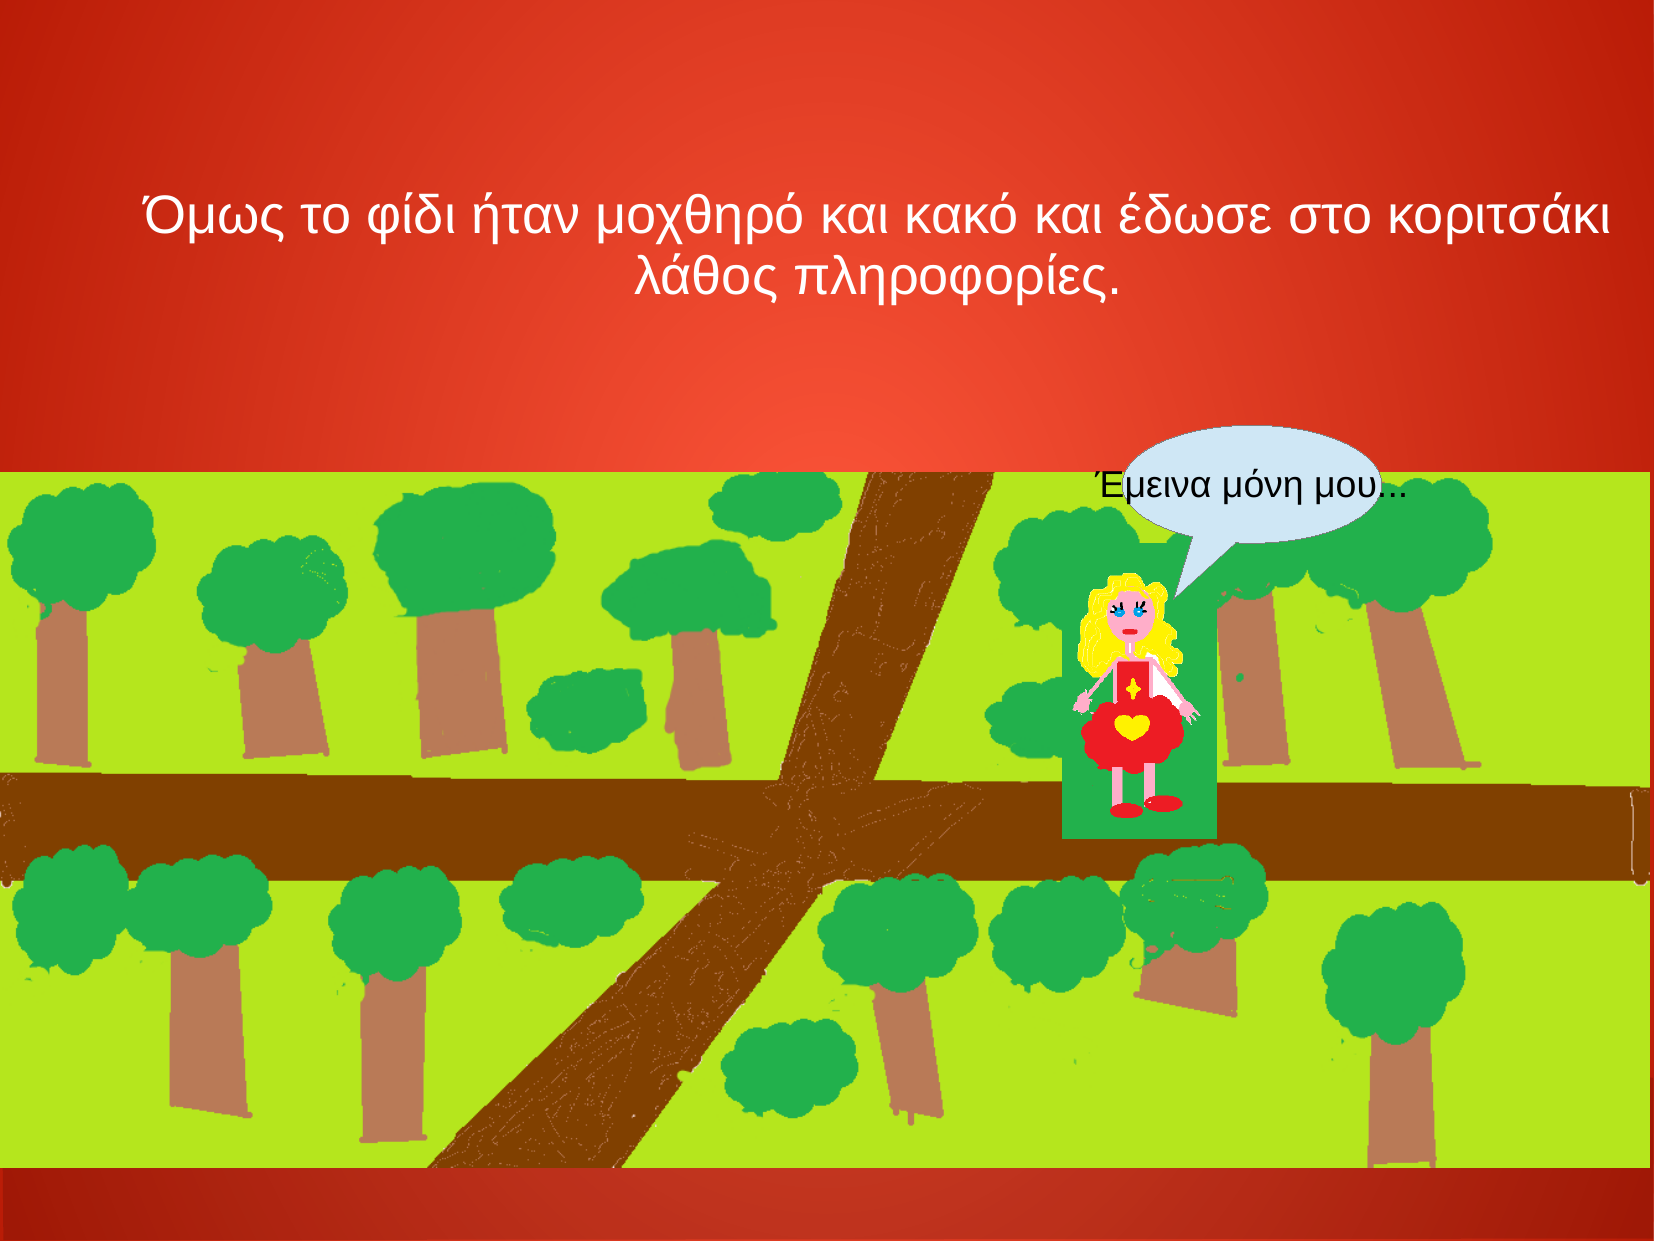

Όμως το φίδι ήταν μοχθηρό και κακό και έδωσε στο κοριτσάκι λάθος πληροφορίες.
Έμεινα μόνη μου...